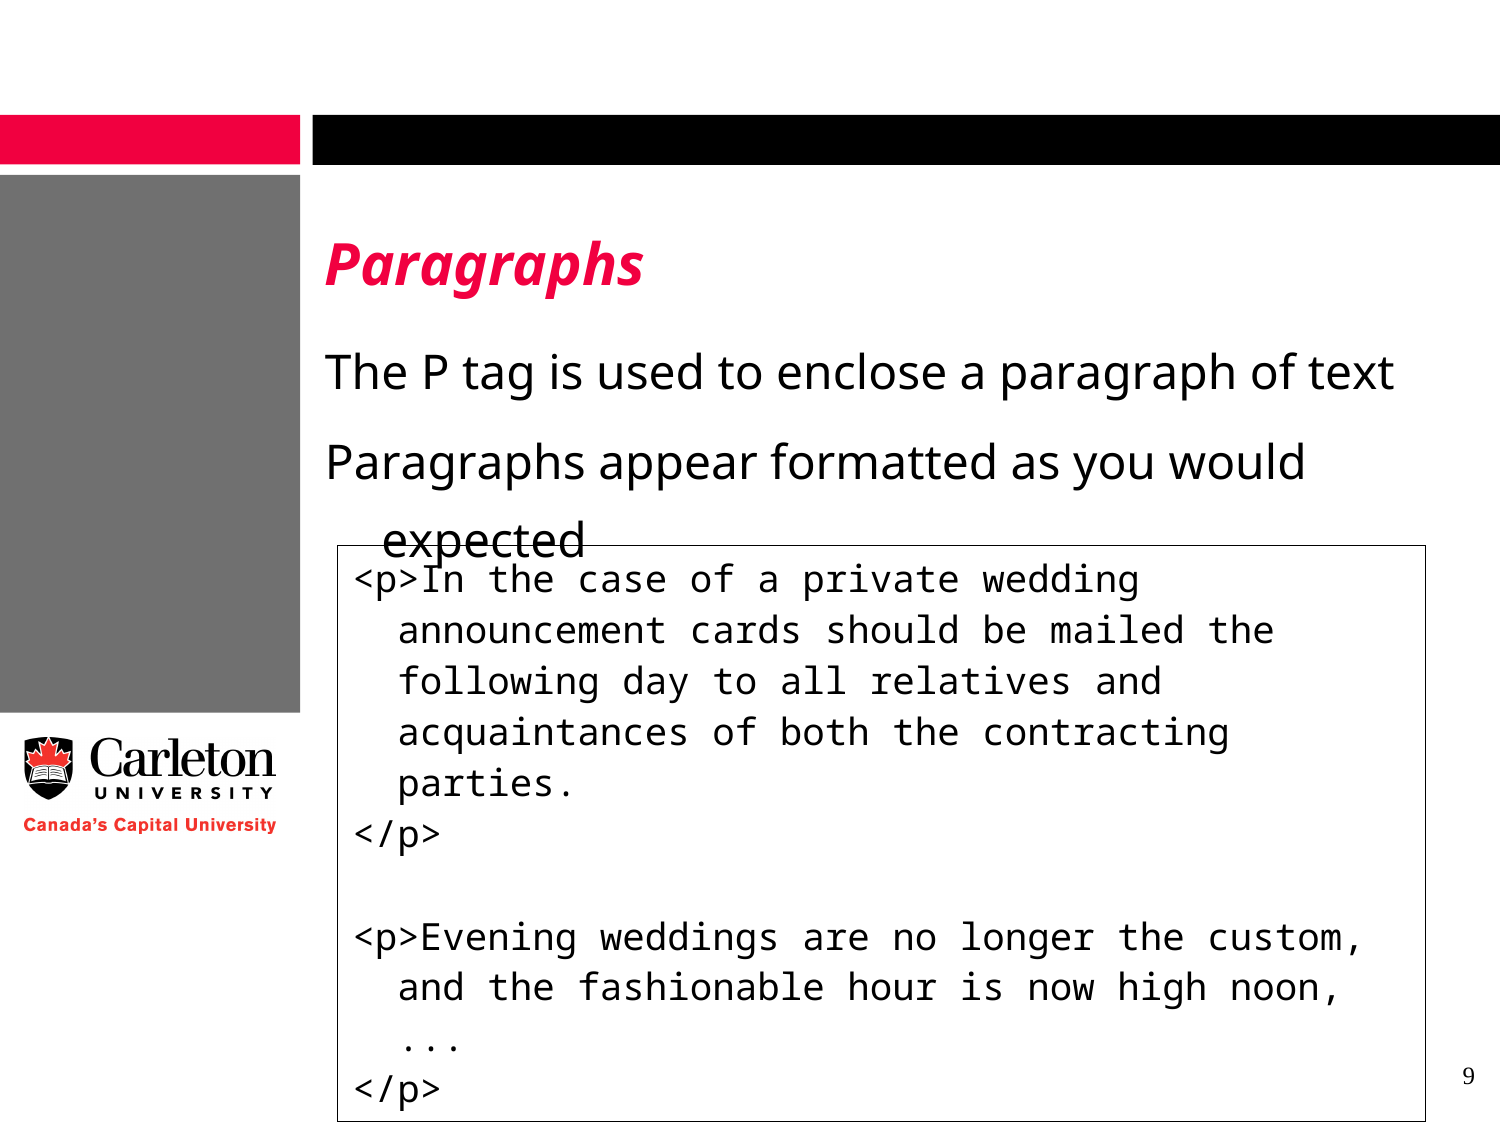

# Paragraphs
The P tag is used to enclose a paragraph of text
Paragraphs appear formatted as you would expected
<p>In the case of a private wedding
 announcement cards should be mailed the
 following day to all relatives and
 acquaintances of both the contracting
 parties.
</p>
<p>Evening weddings are no longer the custom,
 and the fashionable hour is now high noon,
 ...
</p>
9